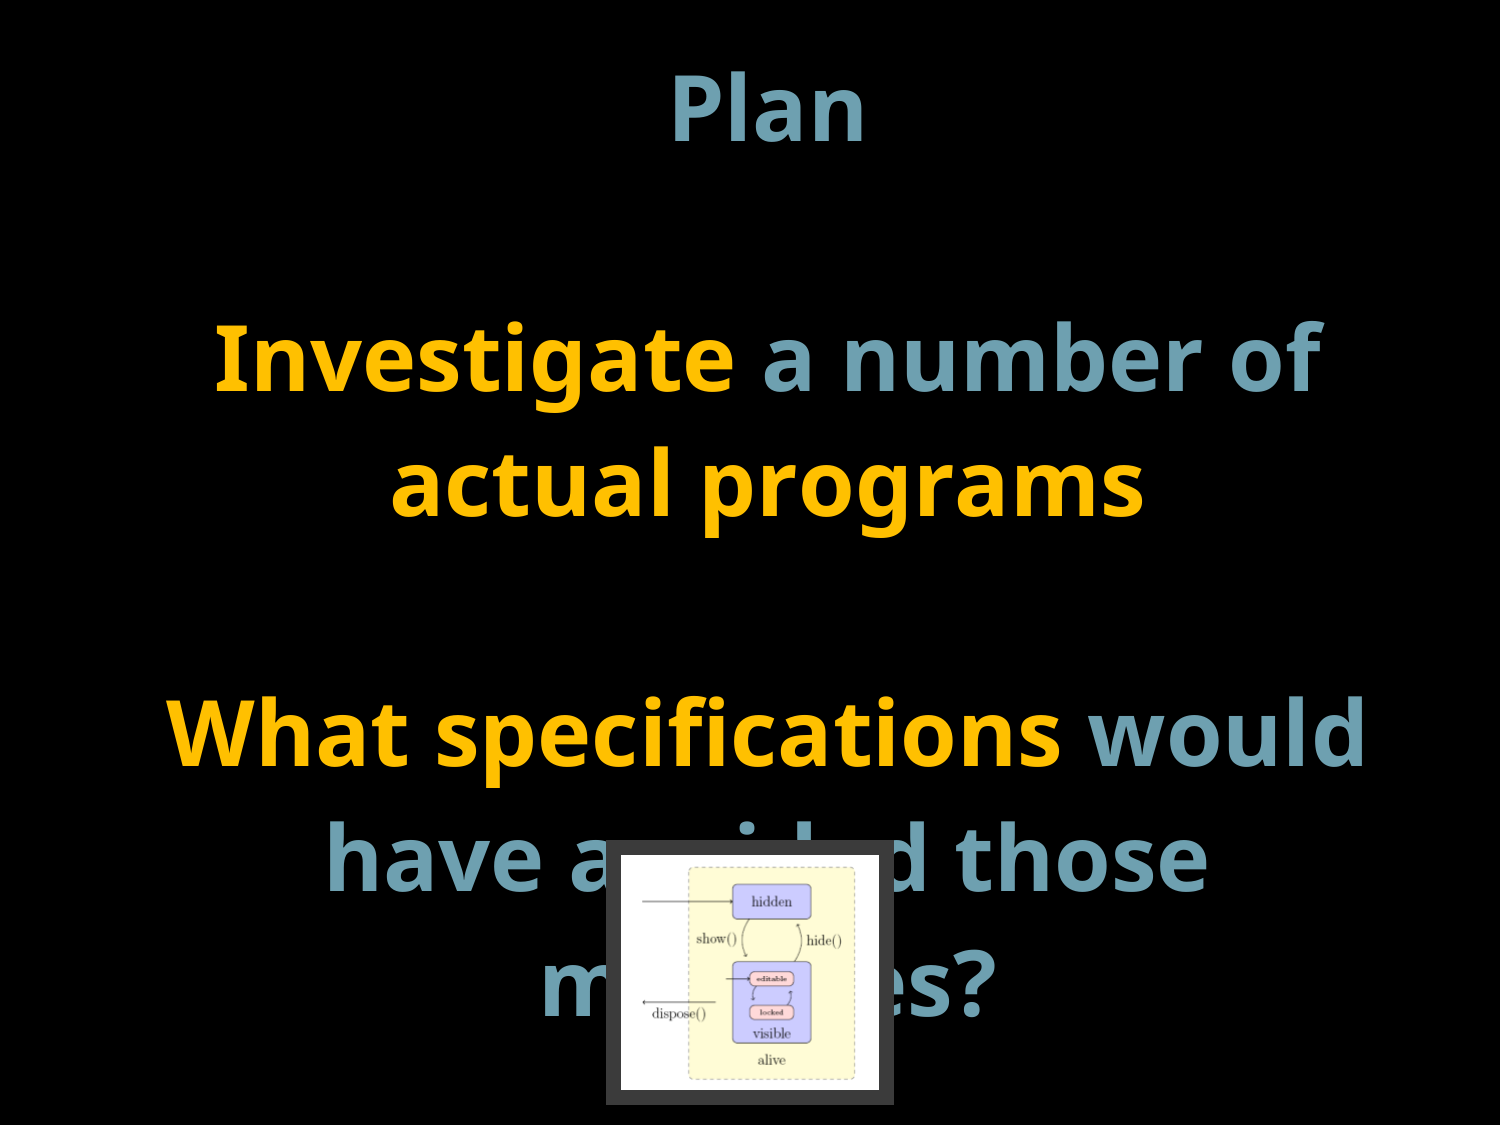

Plan
Investigate a number of
actual programs
What specifications would have avoided those mistakes?